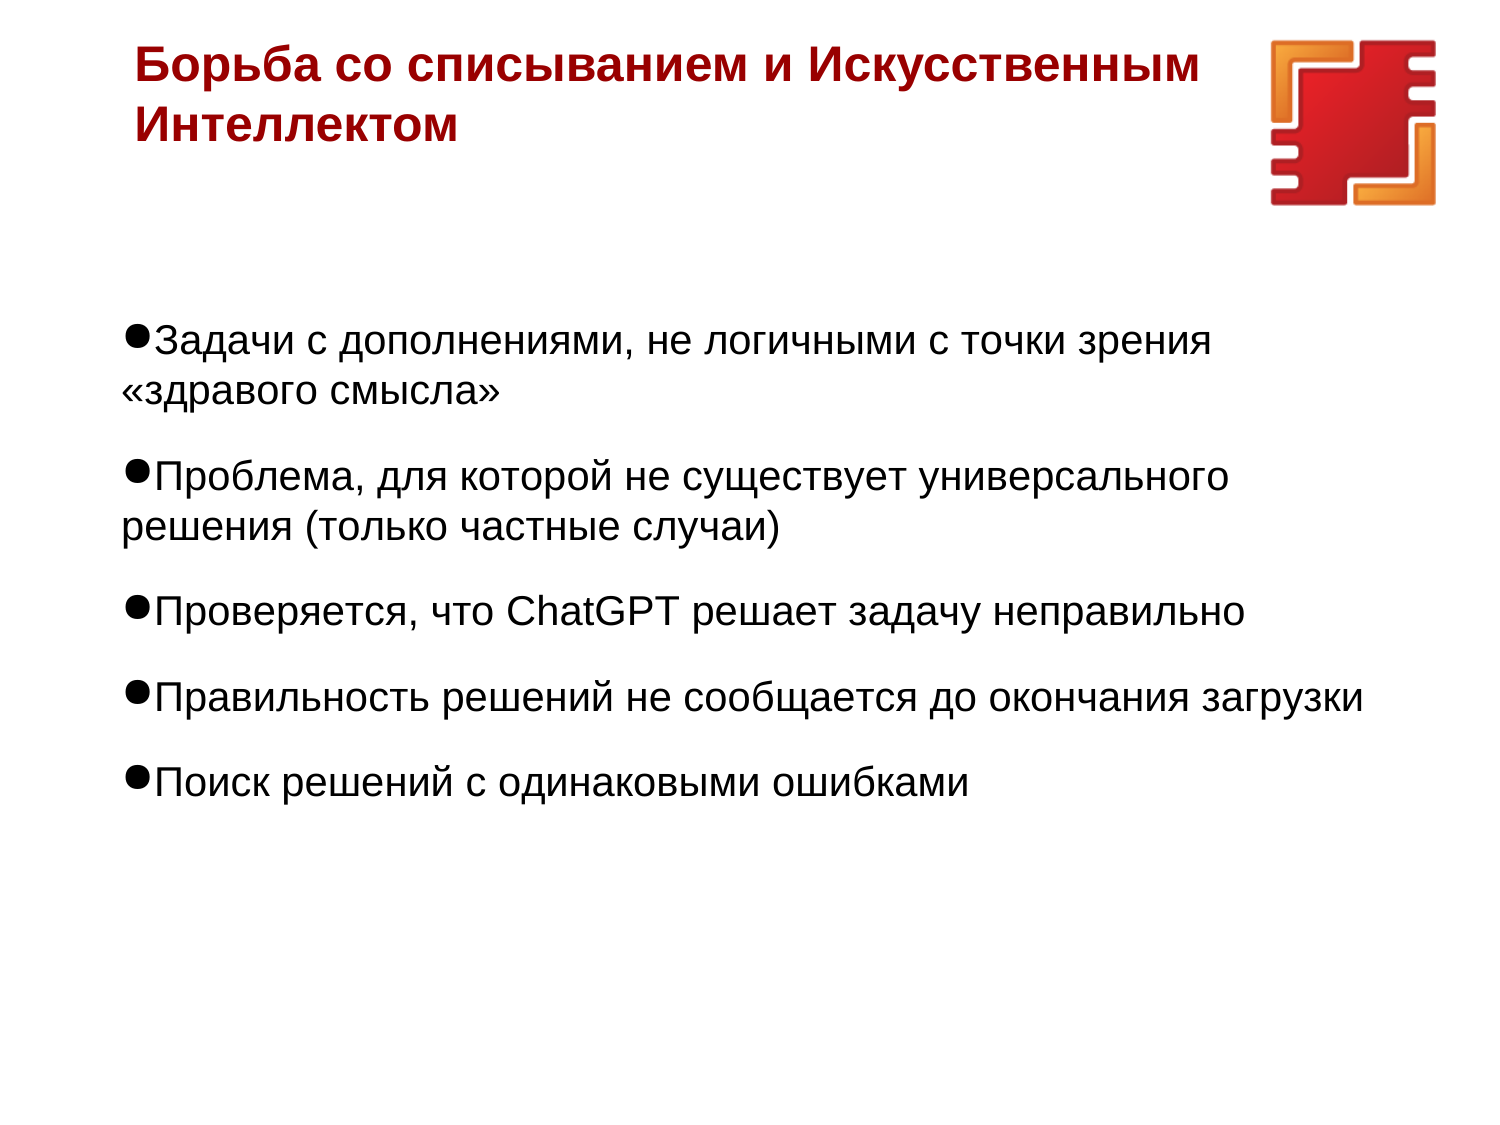

Борьба со списыванием и Искусственным Интеллектом
Задачи с дополнениями, не логичными с точки зрения «здравого смысла»
Проблема, для которой не существует универсального решения (только частные случаи)
Проверяется, что ChatGPT решает задачу неправильно
Правильность решений не сообщается до окончания загрузки
Поиск решений с одинаковыми ошибками